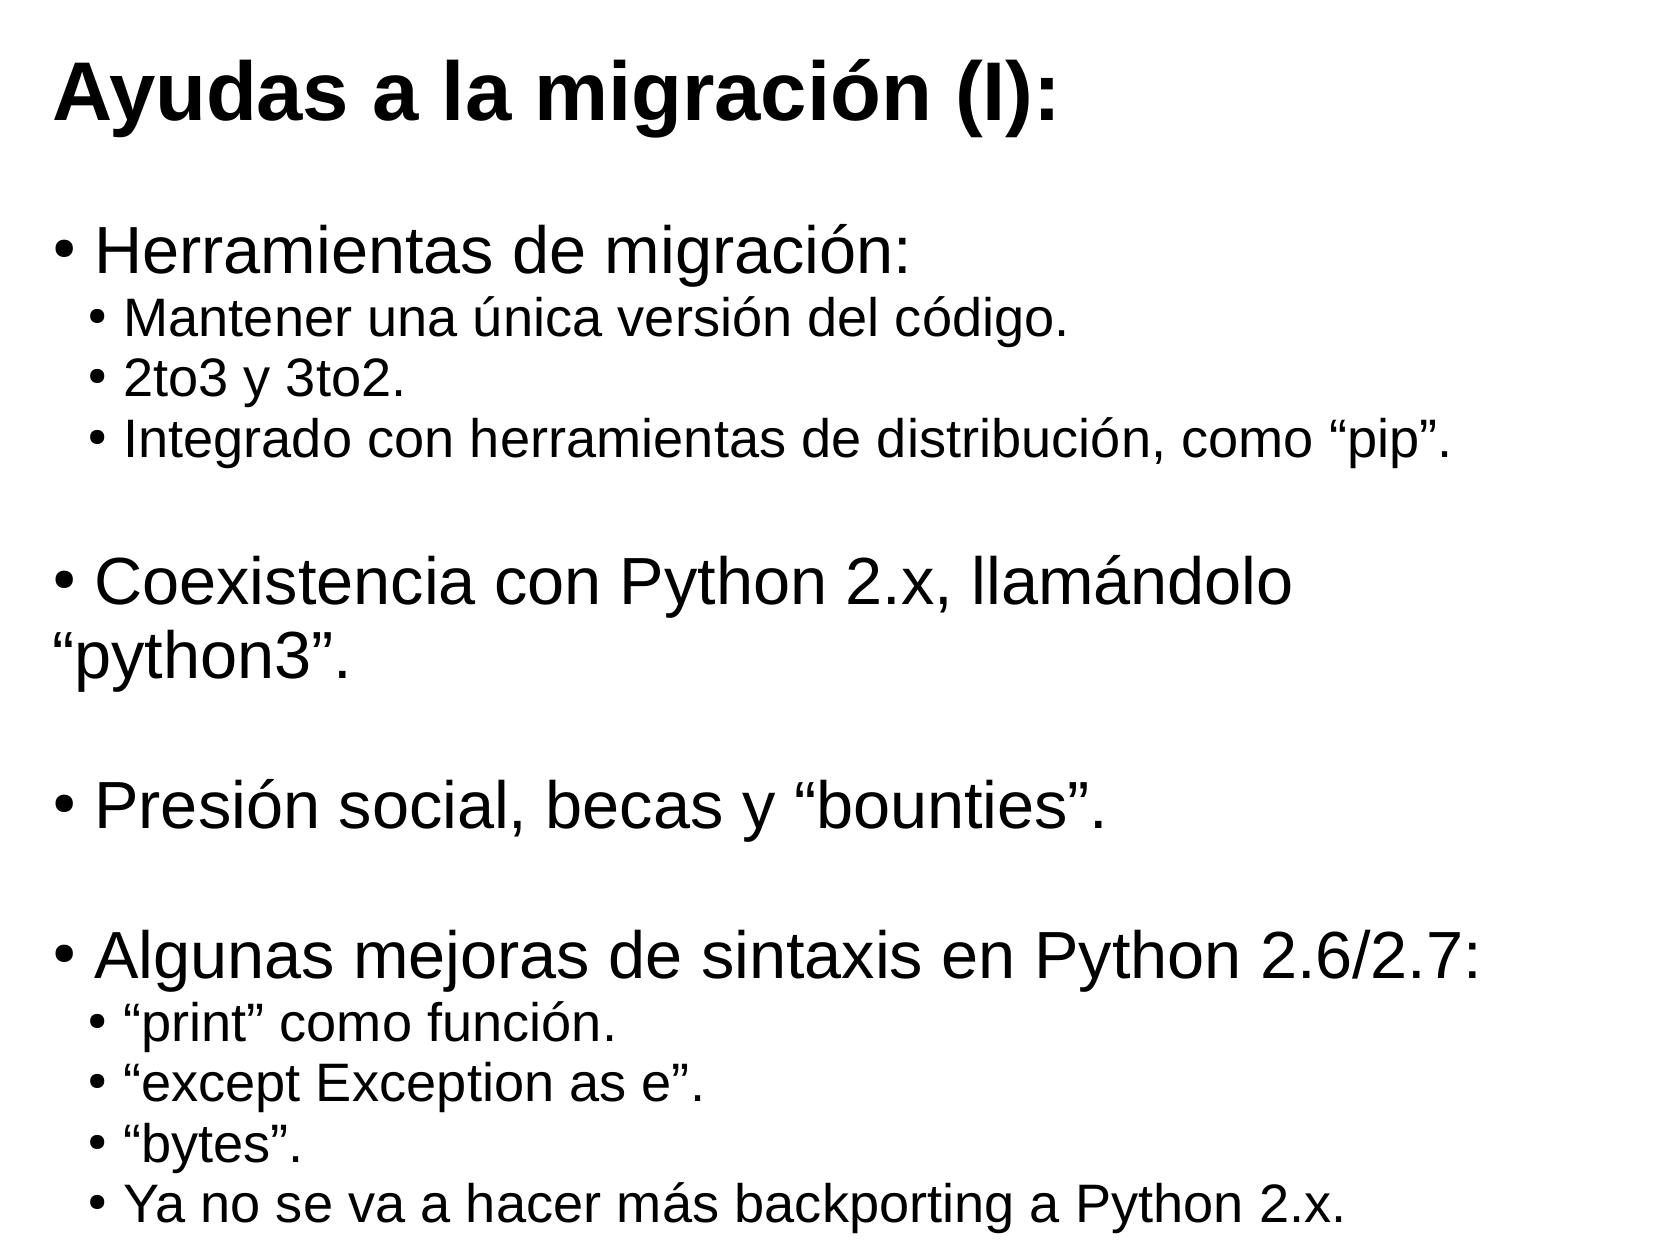

Ayudas a la migración (I):
 Herramientas de migración:
Mantener una única versión del código.
2to3 y 3to2.
Integrado con herramientas de distribución, como “pip”.
 Coexistencia con Python 2.x, llamándolo “python3”.
 Presión social, becas y “bounties”.
 Algunas mejoras de sintaxis en Python 2.6/2.7:
“print” como función.
“except Exception as e”.
“bytes”.
Ya no se va a hacer más backporting a Python 2.x.